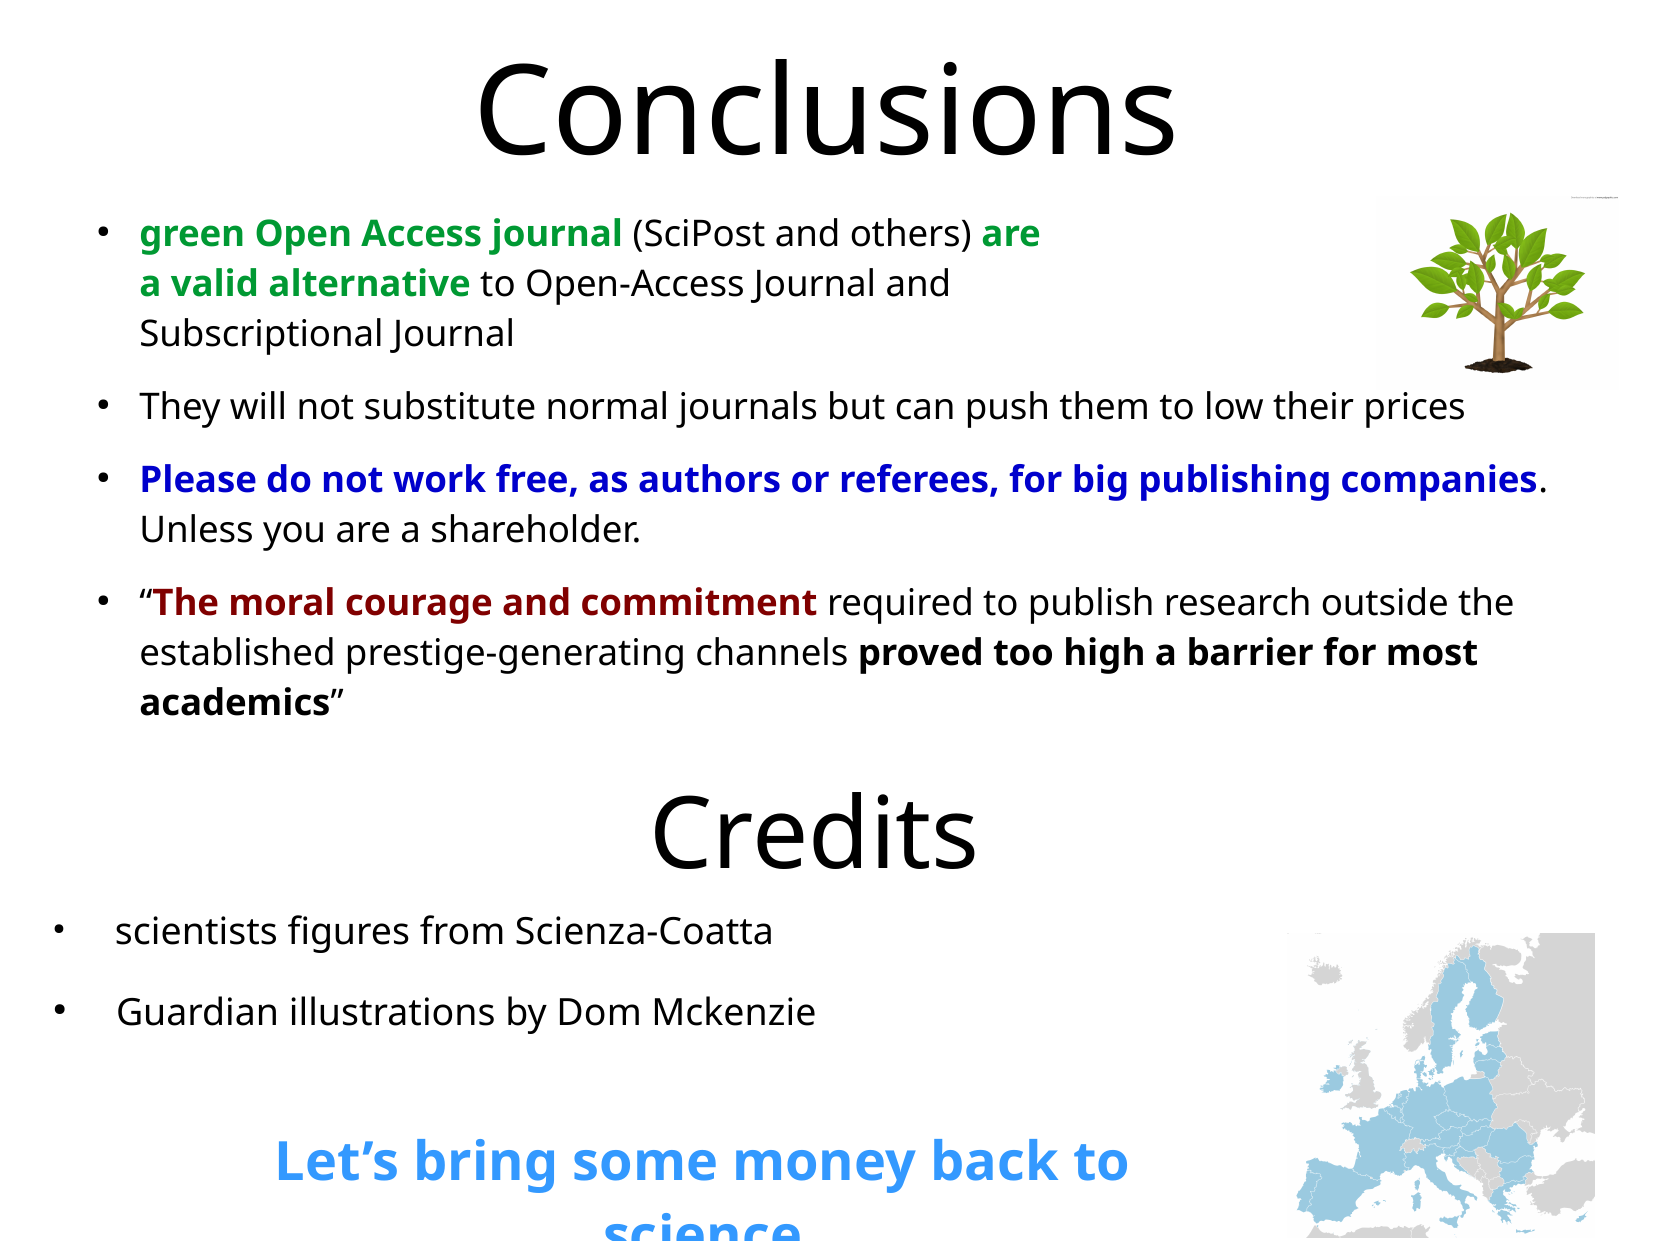

# Conclusions
green Open Access journal (SciPost and others) are
a valid alternative to Open-Access Journal and
Subscriptional Journal
They will not substitute normal journals but can push them to low their prices
Please do not work free, as authors or referees, for big publishing companies. Unless you are a shareholder.
“The moral courage and commitment required to publish research outside the established prestige-generating channels proved too high a barrier for most academics”
Credits
 scientists figures from Scienza-Coatta
 Guardian illustrations by Dom Mckenzie
Let’s bring some money back to science